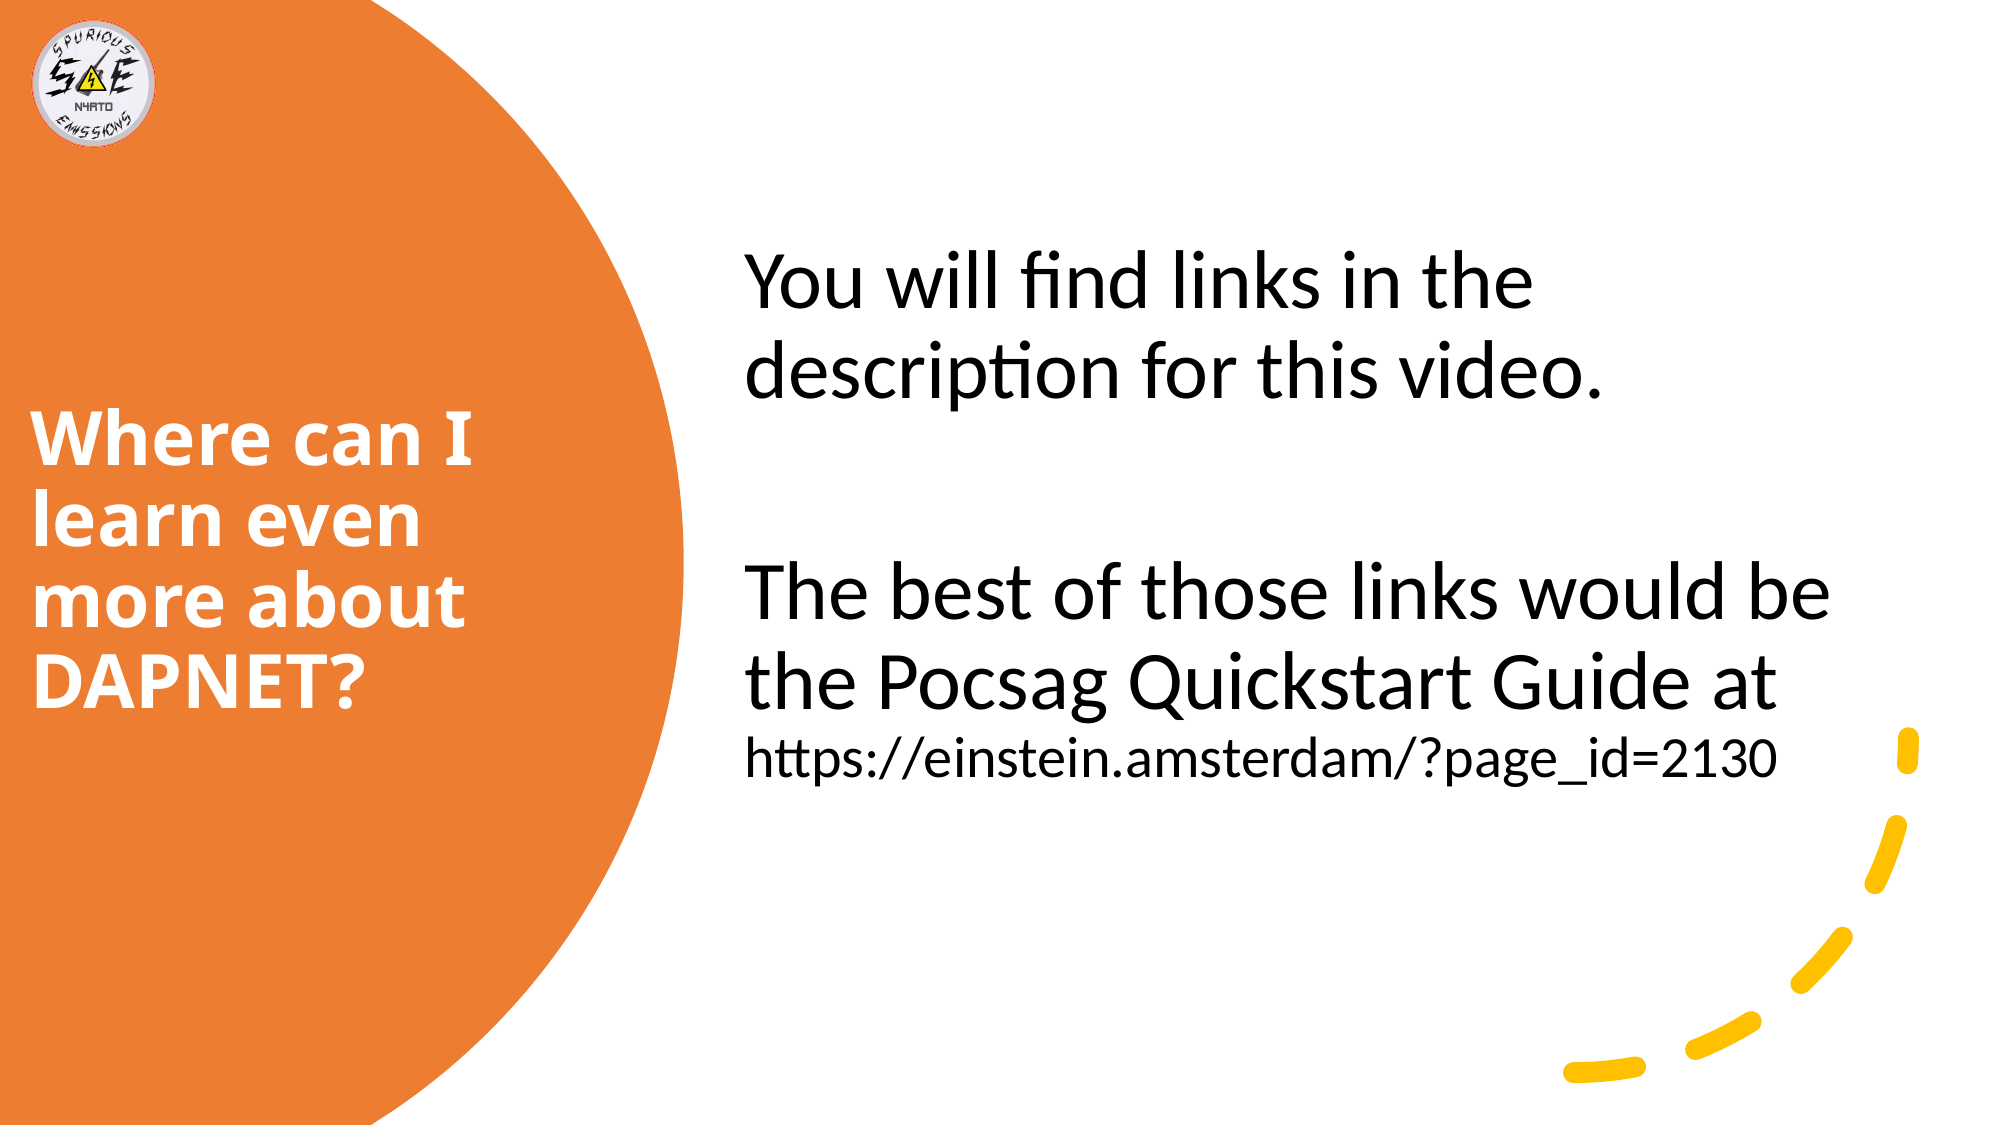

You will find links in the description for this video.
The best of those links would be the Pocsag Quickstart Guide at https://einstein.amsterdam/?page_id=2130
# Where can I learn even more about DAPNET?